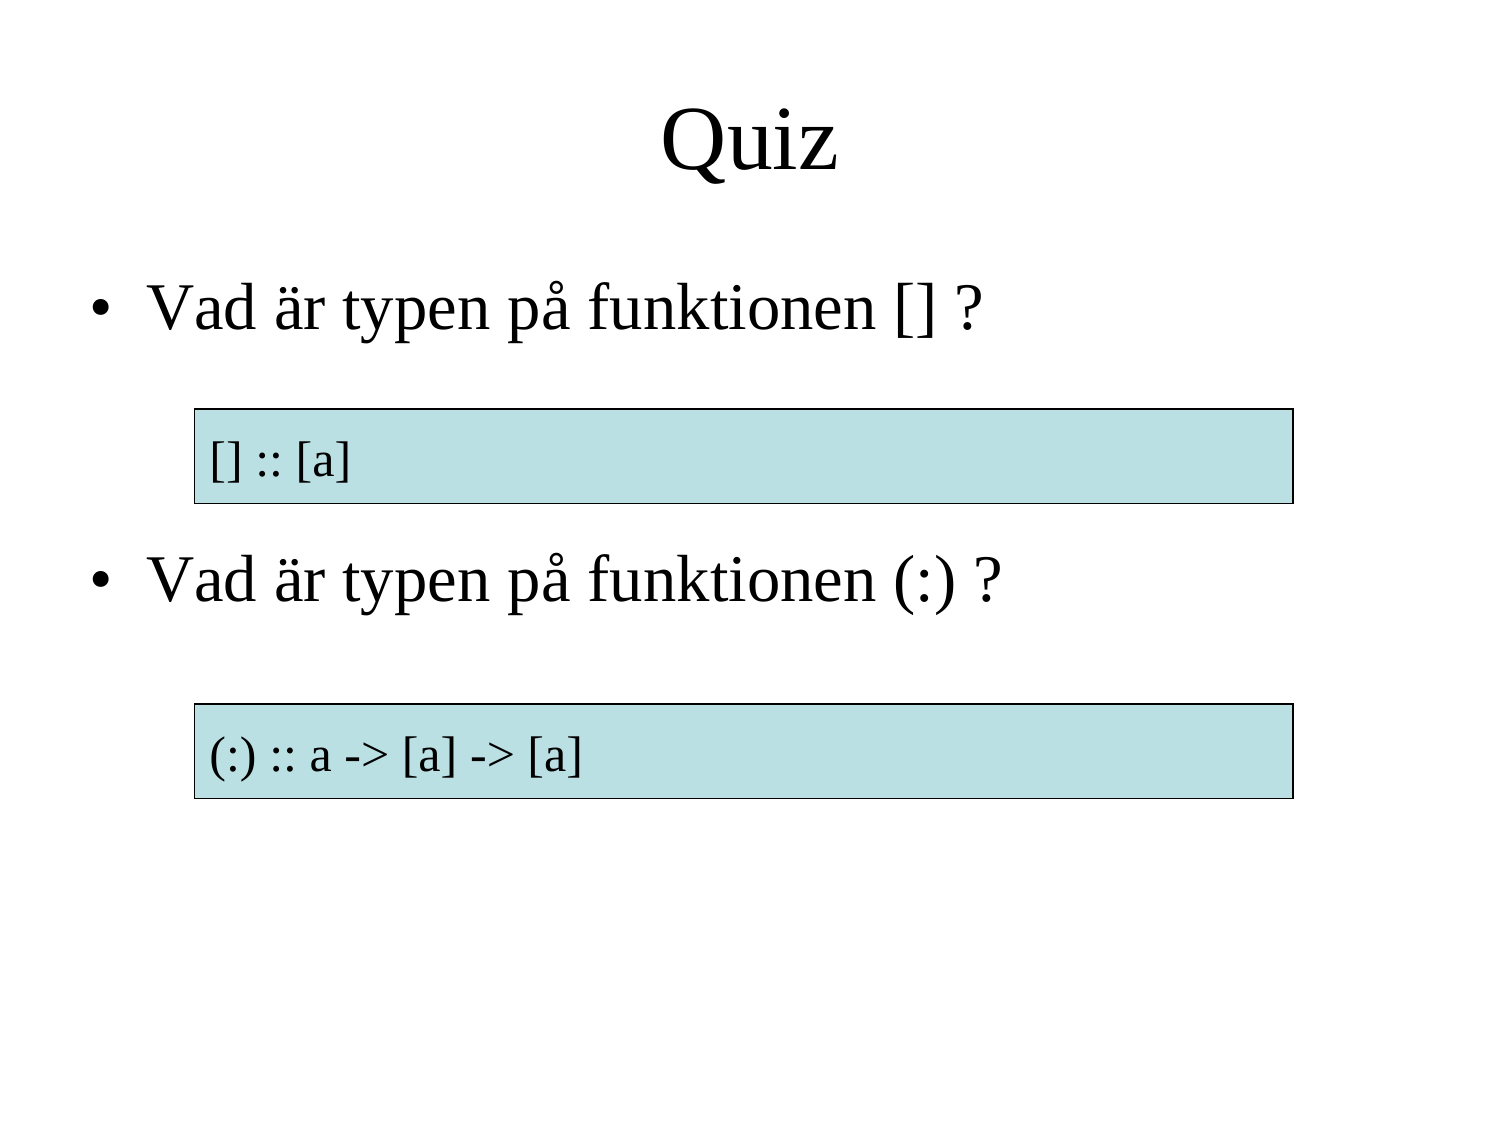

# Quiz
Vad är typen på funktionen [] ?
Vad är typen på funktionen (:) ?
[] :: [a]
(:) :: a -> [a] -> [a]